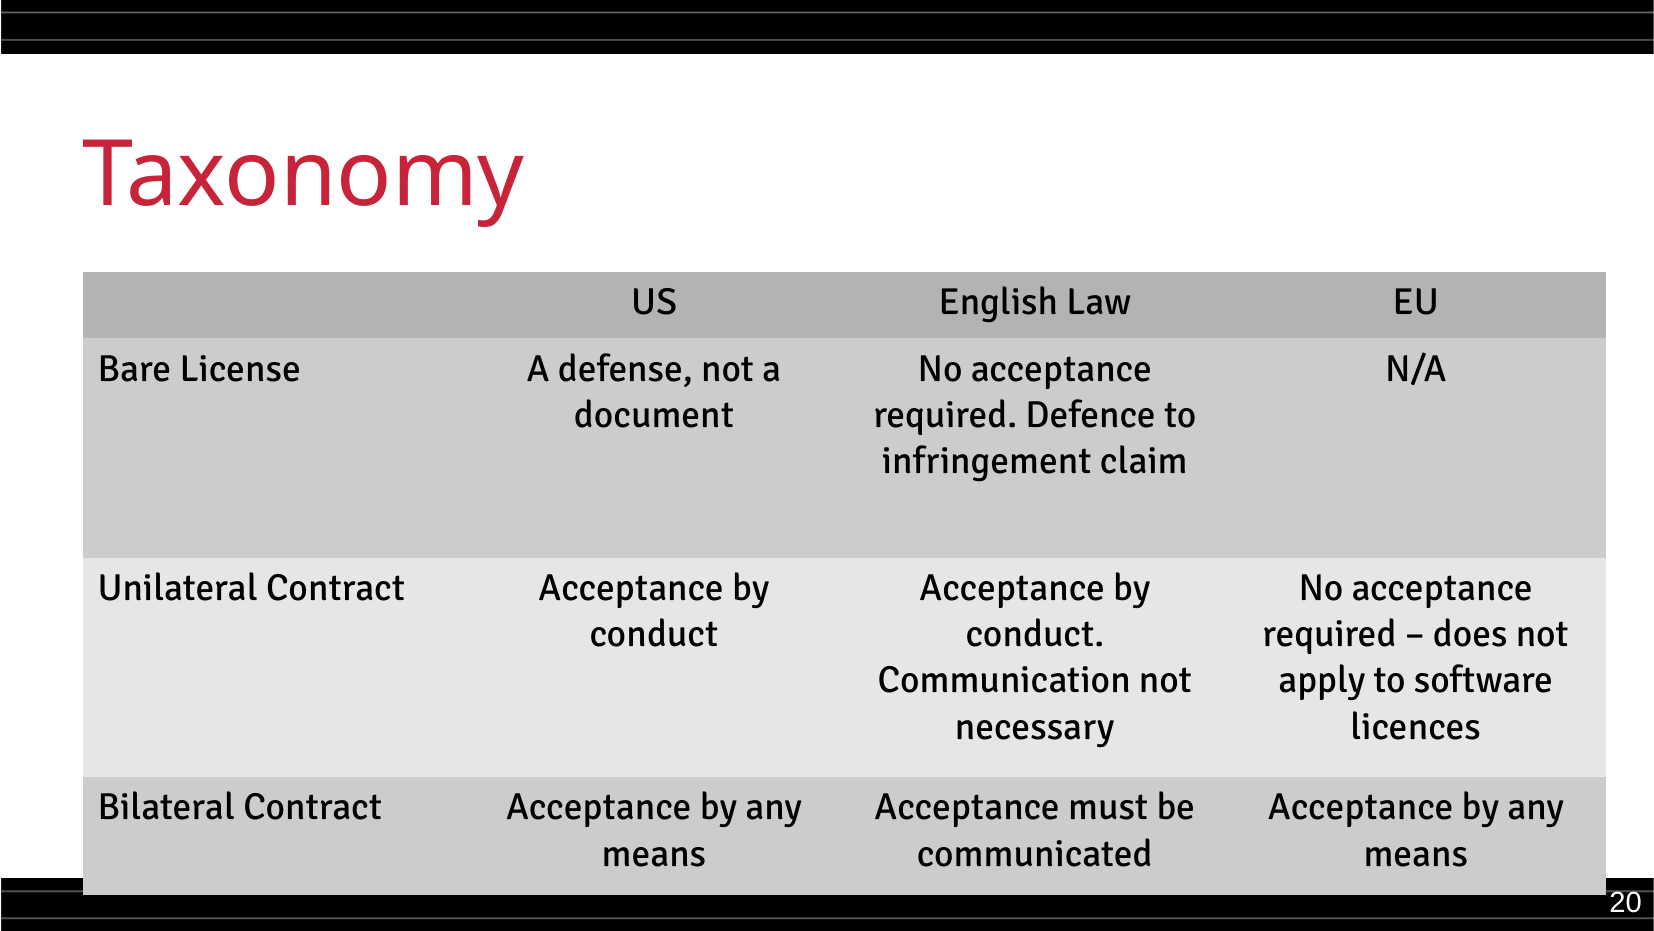

# Taxonomy
| | US | English Law | EU |
| --- | --- | --- | --- |
| Bare License | A defense, not a document | No acceptance required. Defence to infringement claim | N/A |
| Unilateral Contract | Acceptance by conduct | Acceptance by conduct. Communication not necessary | No acceptance required – does not apply to software licences |
| Bilateral Contract | Acceptance by any means | Acceptance must be communicated | Acceptance by any means |